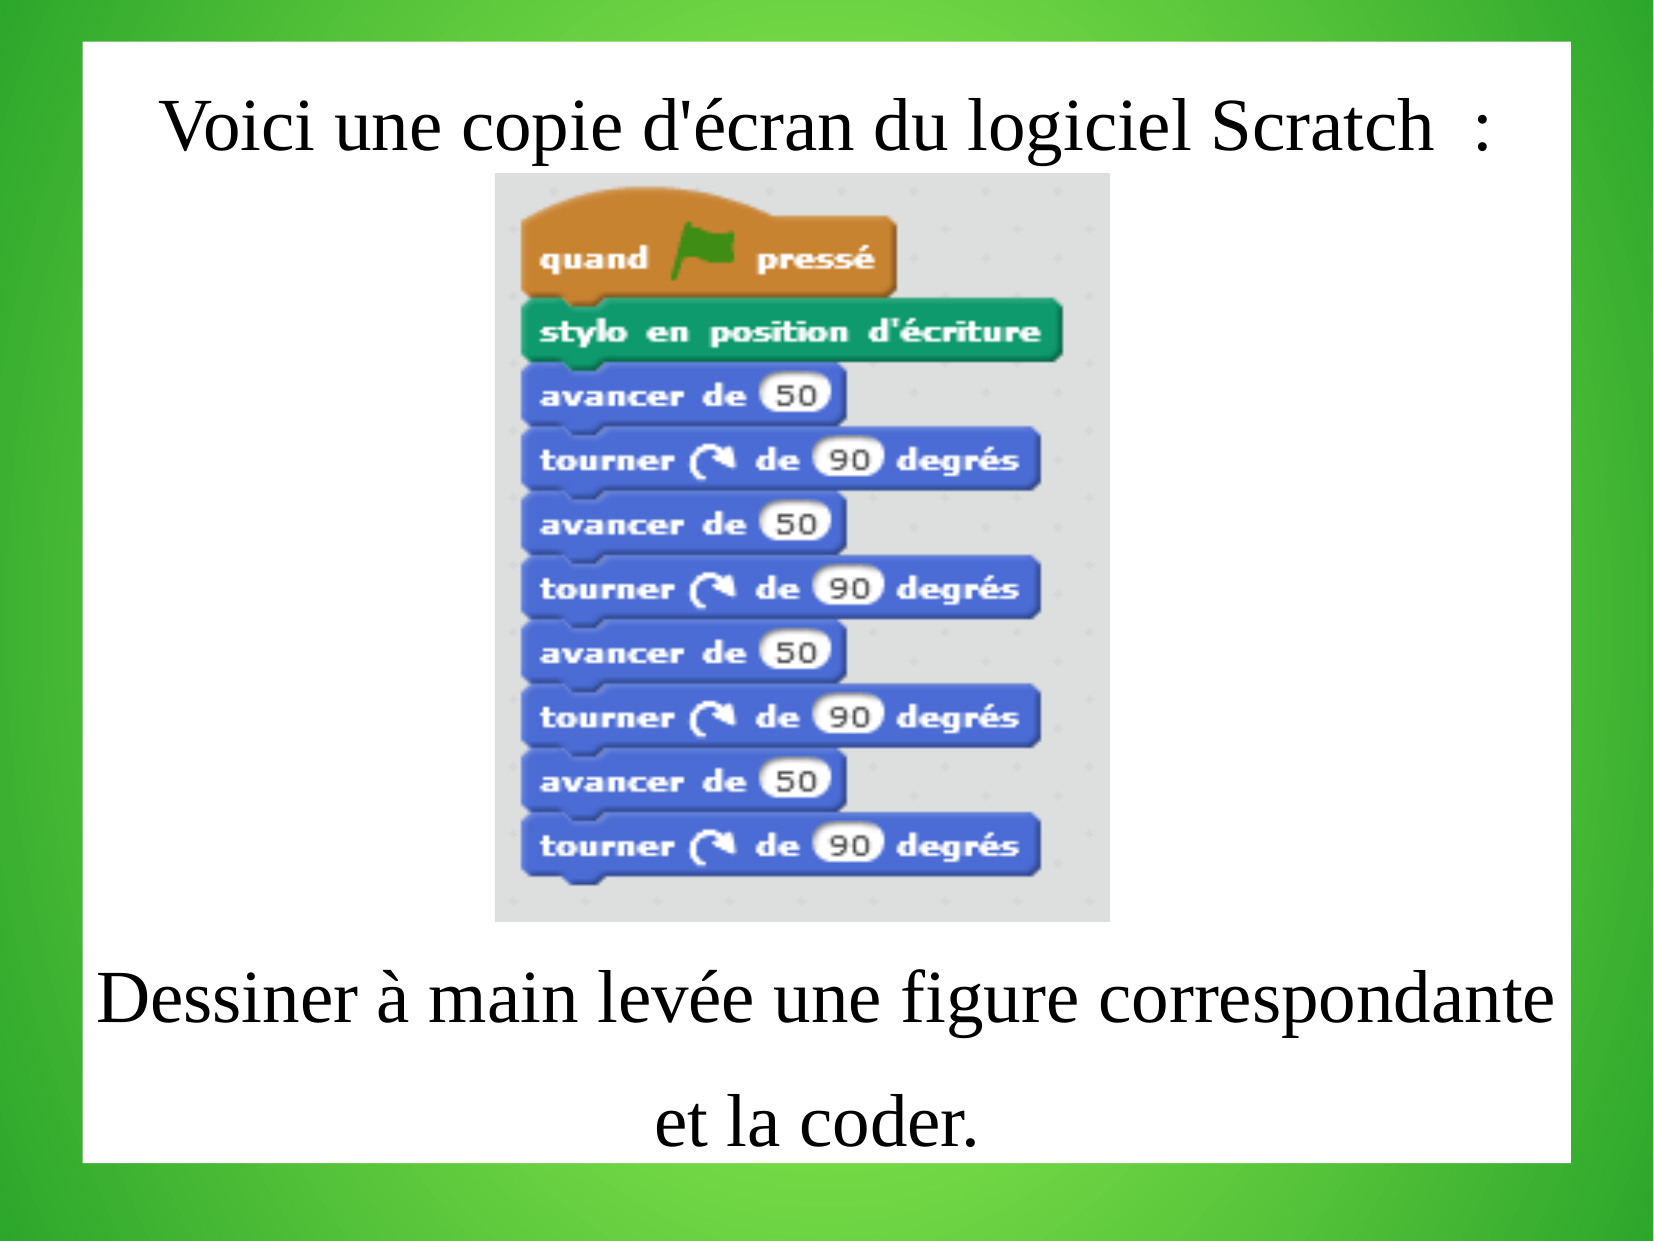

Voici une copie d'écran du logiciel Scratch  :
Dessiner à main levée une figure correspondante
et la coder.